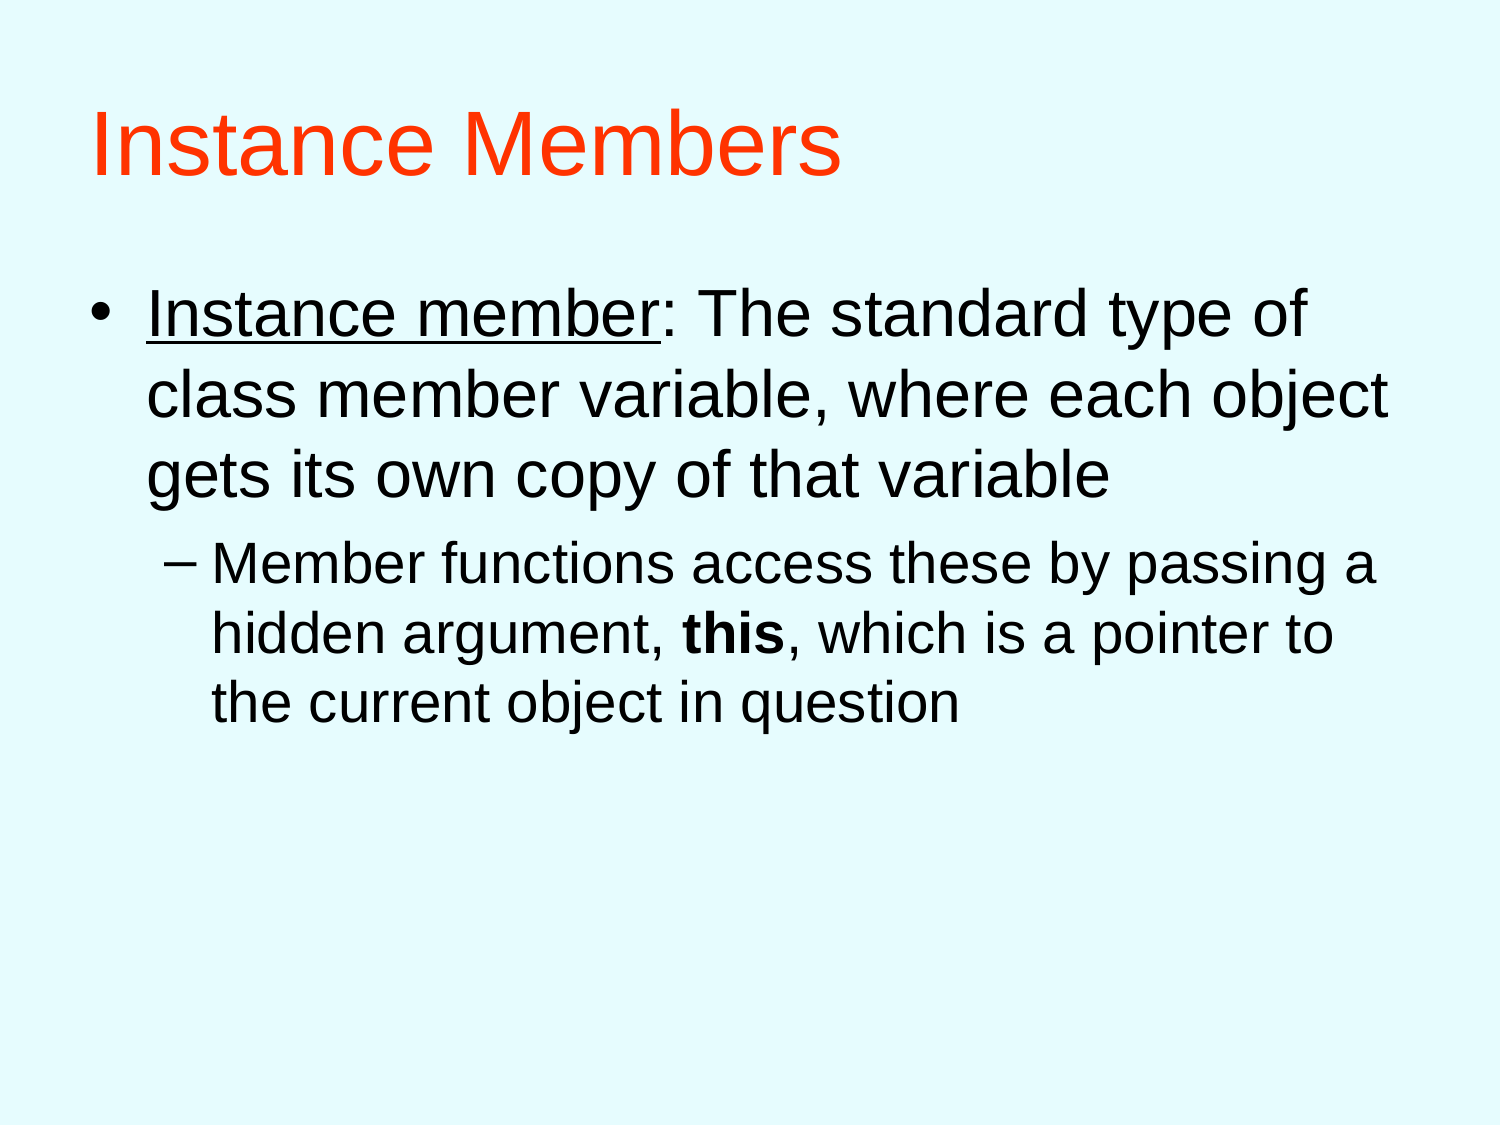

# Instance Members
Instance member: The standard type of class member variable, where each object gets its own copy of that variable
Member functions access these by passing a hidden argument, this, which is a pointer to the current object in question